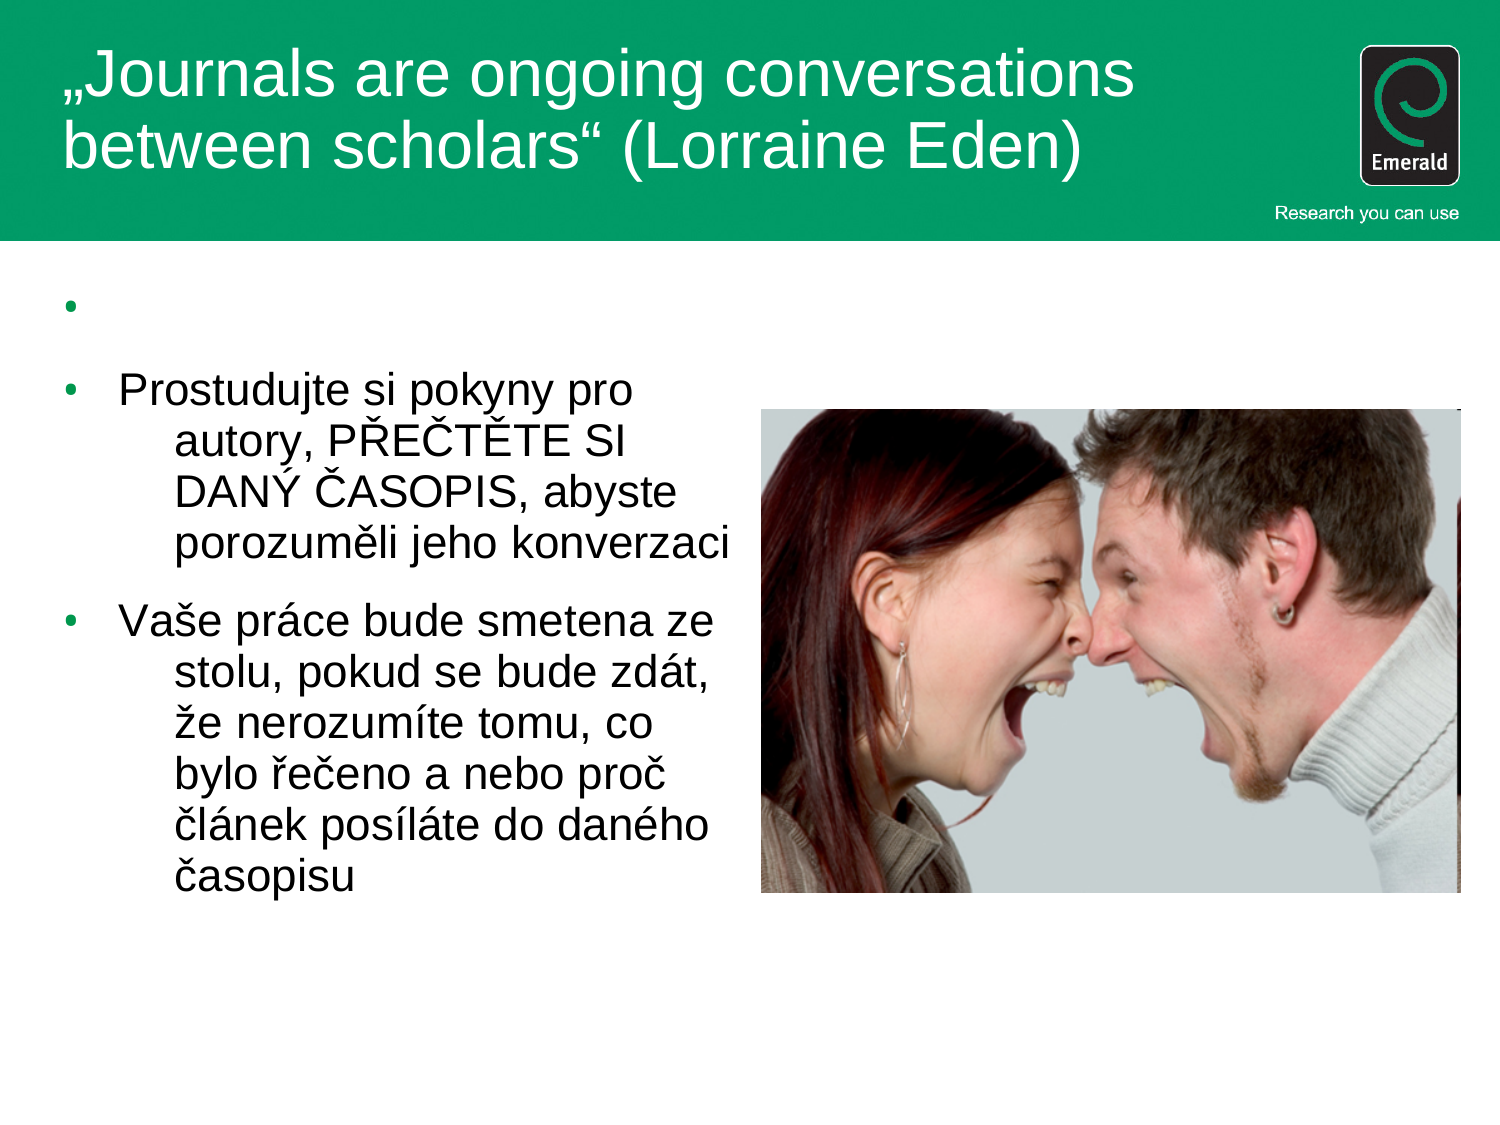

# „Journals are ongoing conversations between scholars“ (Lorraine Eden)
Prostudujte si pokyny pro autory, PŘEČTĚTE SI DANÝ ČASOPIS, abyste porozuměli jeho konverzaci
Vaše práce bude smetena ze stolu, pokud se bude zdát, že nerozumíte tomu, co bylo řečeno a nebo proč článek posíláte do daného časopisu